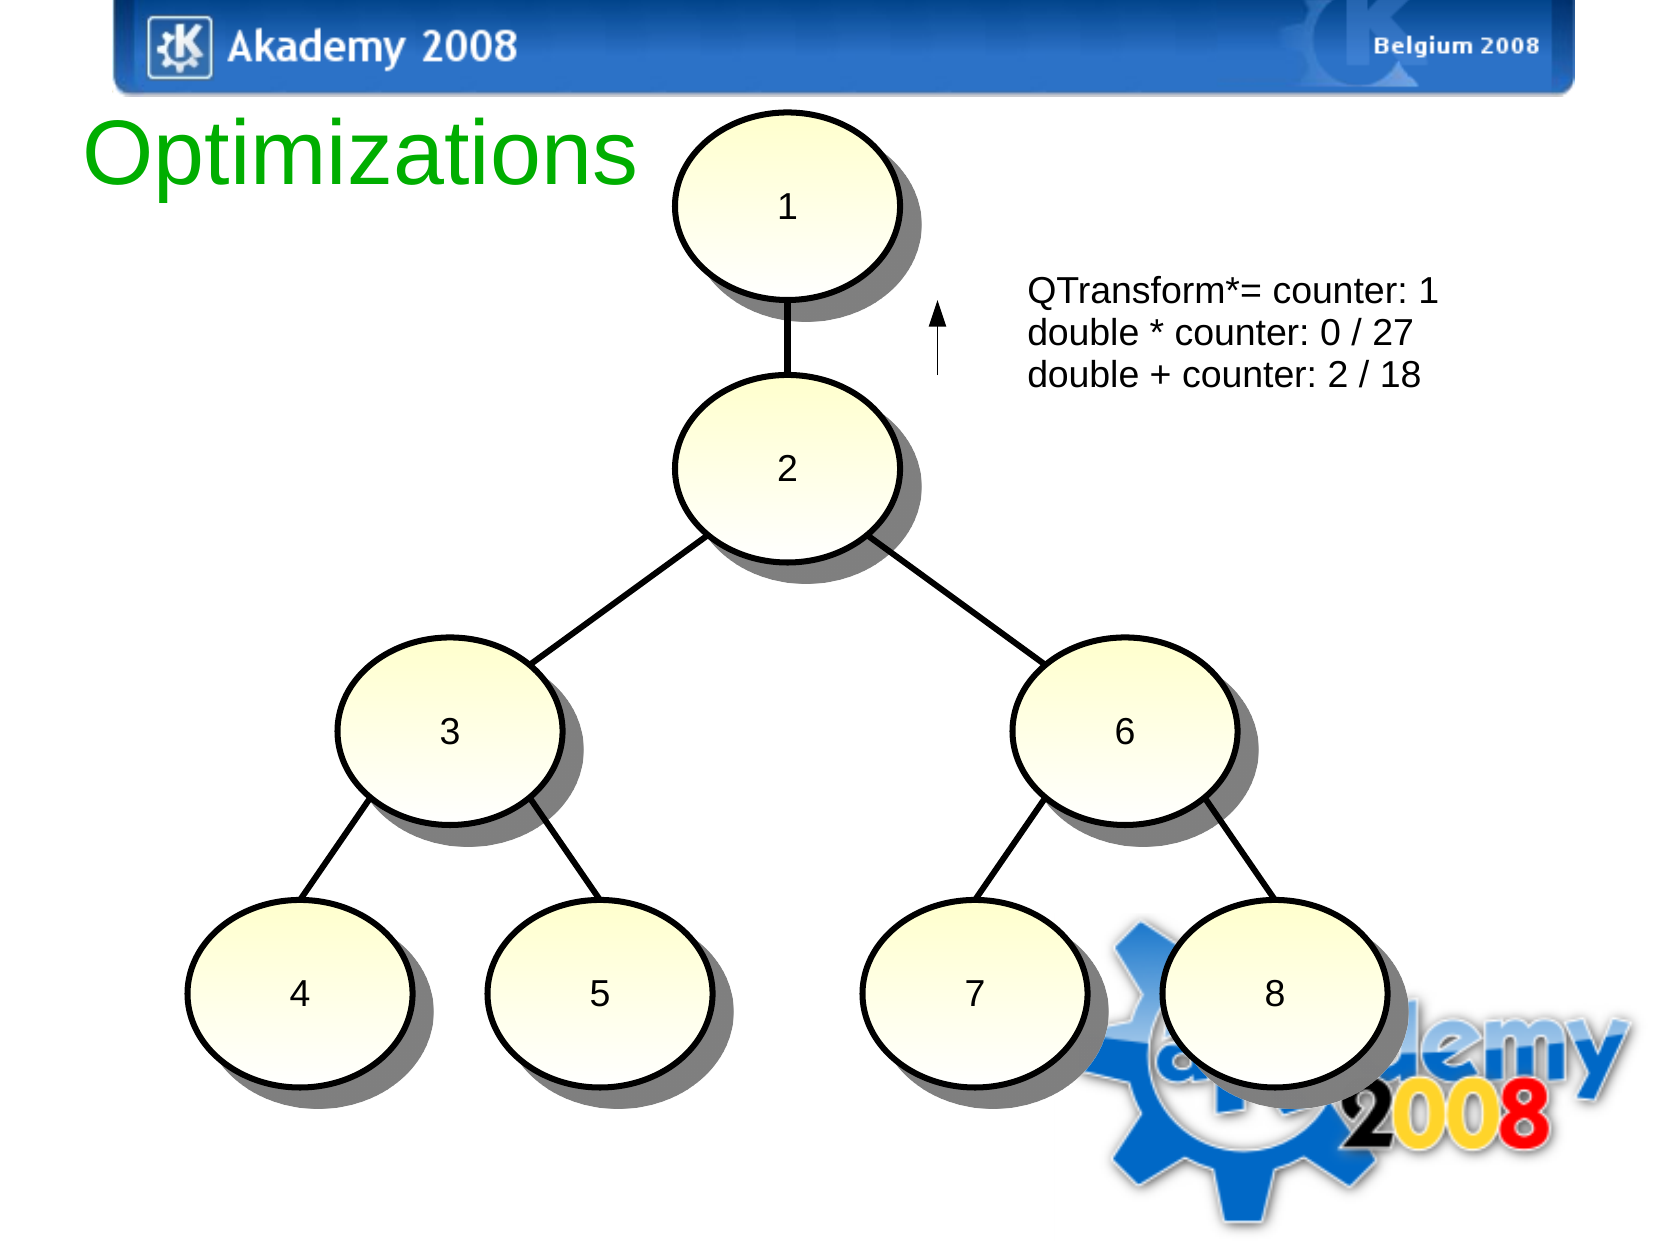

# Optimizations
1
QTransform*= counter: 1
double * counter: 0 / 27
double + counter: 2 / 18
2
3
6
4
5
7
8